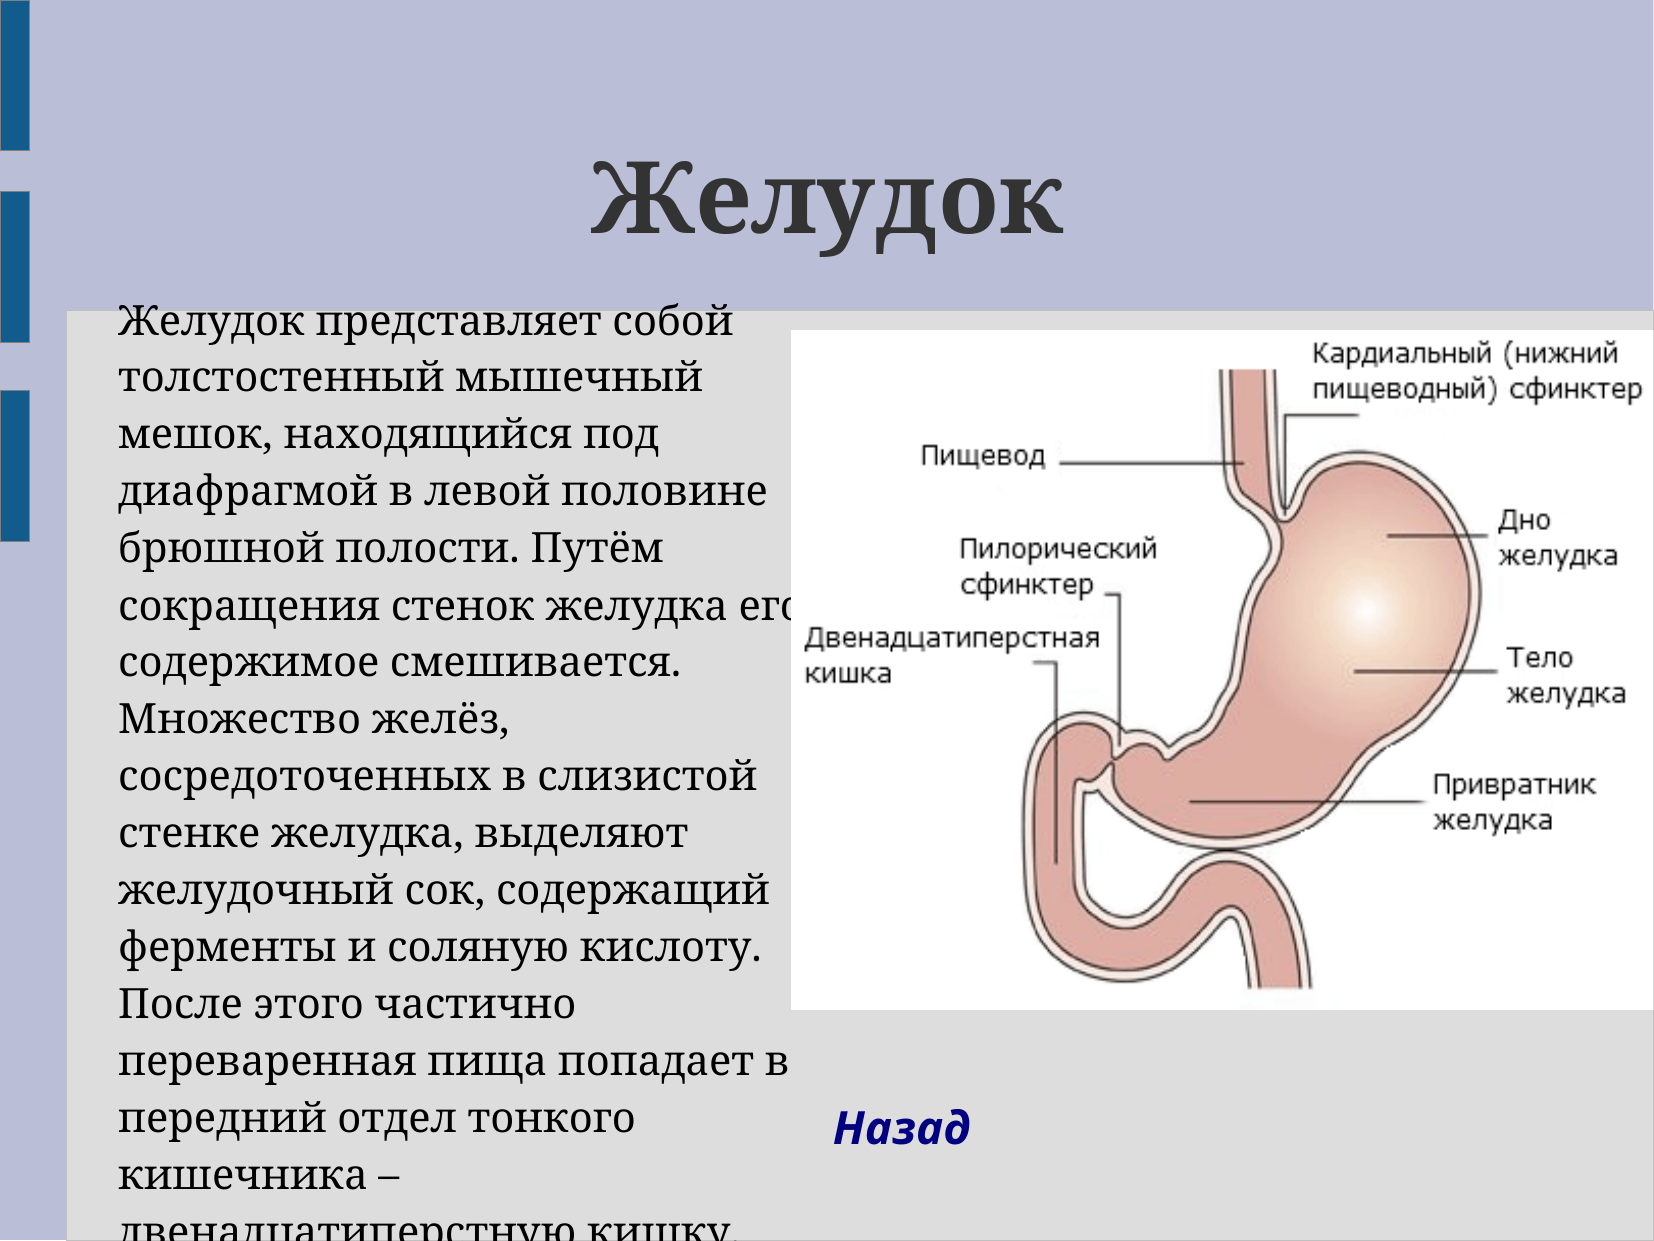

# Желудок
Желудок представляет собой толстостенный мышечный мешок, находящийся под диафрагмой в левой половине брюшной полости. Путём сокращения стенок желудка его содержимое смешивается. Множество желёз, сосредоточенных в слизистой стенке желудка, выделяют желудочный сок, содержащий ферменты и соляную кислоту. После этого частично переваренная пища попадает в передний отдел тонкого кишечника – двенадцатиперстную кишку.
Назад